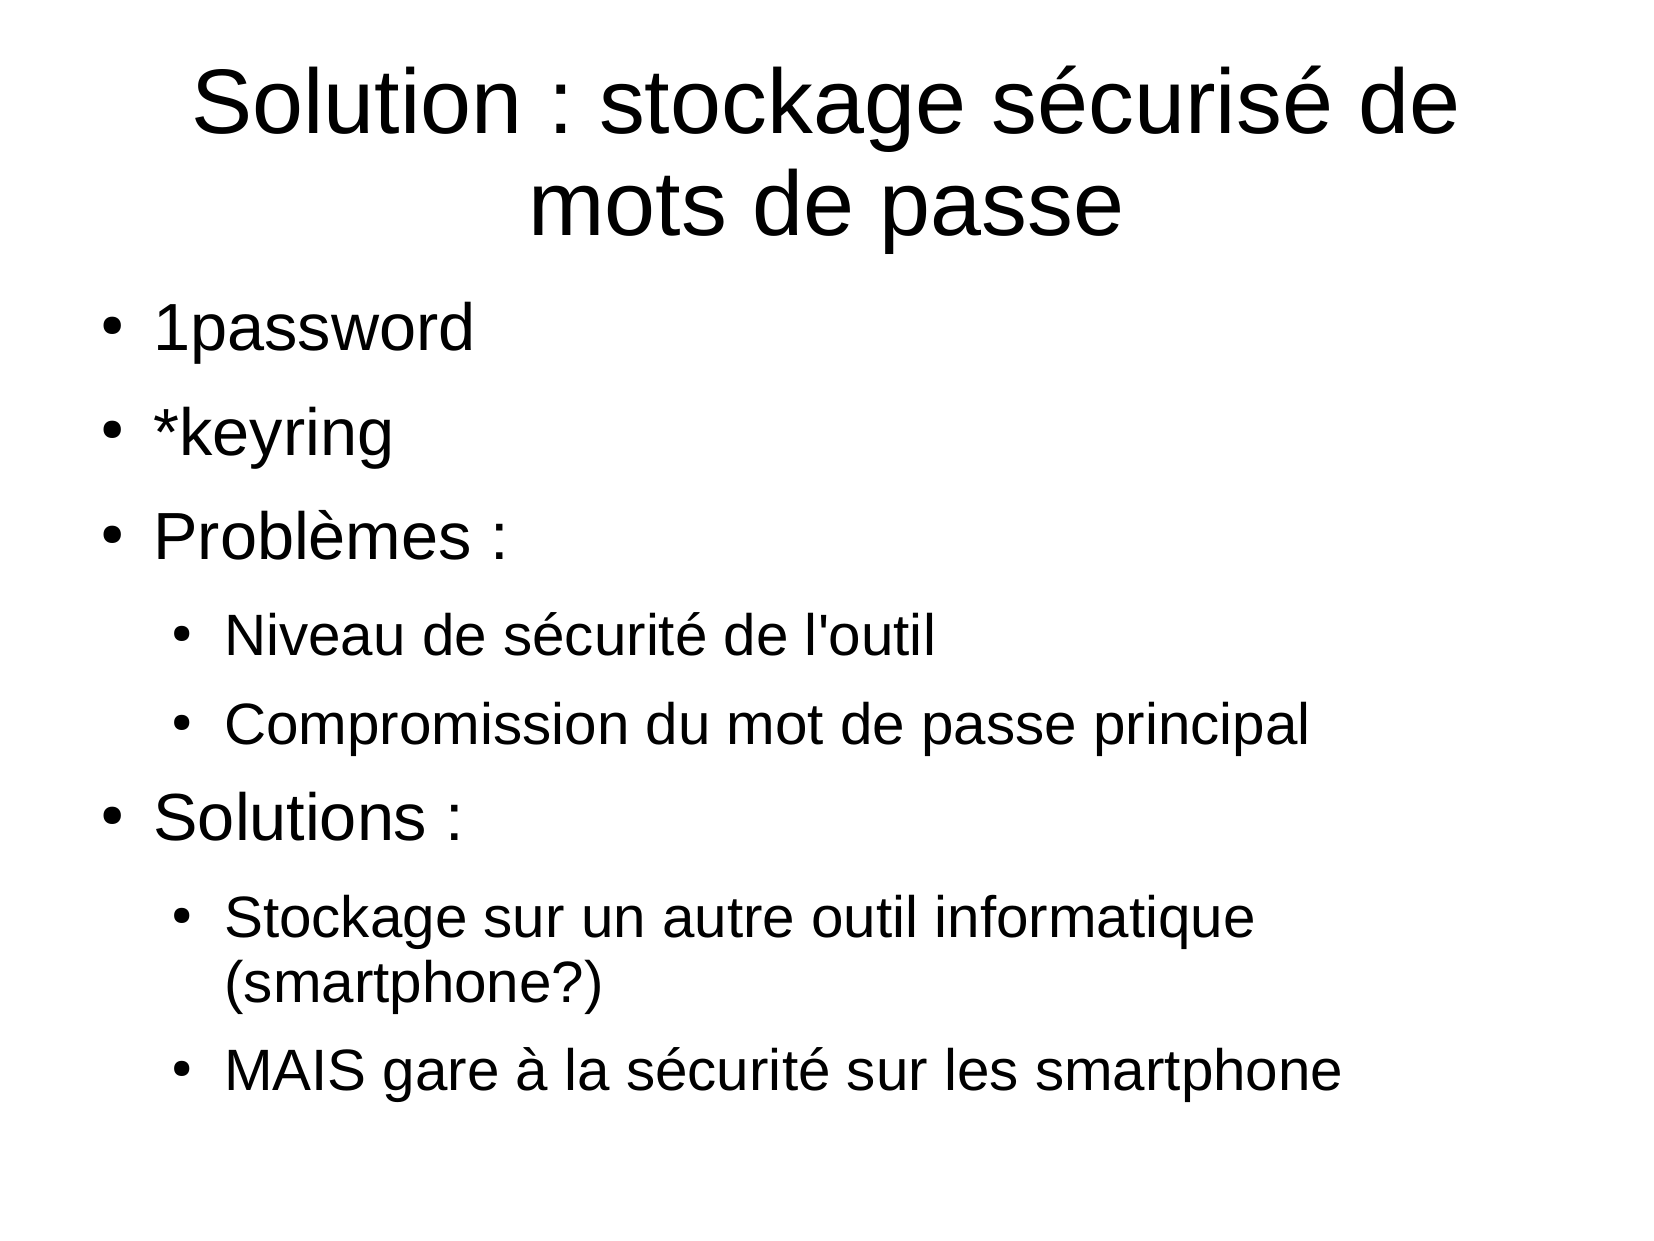

# Solution : stockage sécurisé de mots de passe
1password
*keyring
Problèmes :
Niveau de sécurité de l'outil
Compromission du mot de passe principal
Solutions :
Stockage sur un autre outil informatique (smartphone?)
MAIS gare à la sécurité sur les smartphone